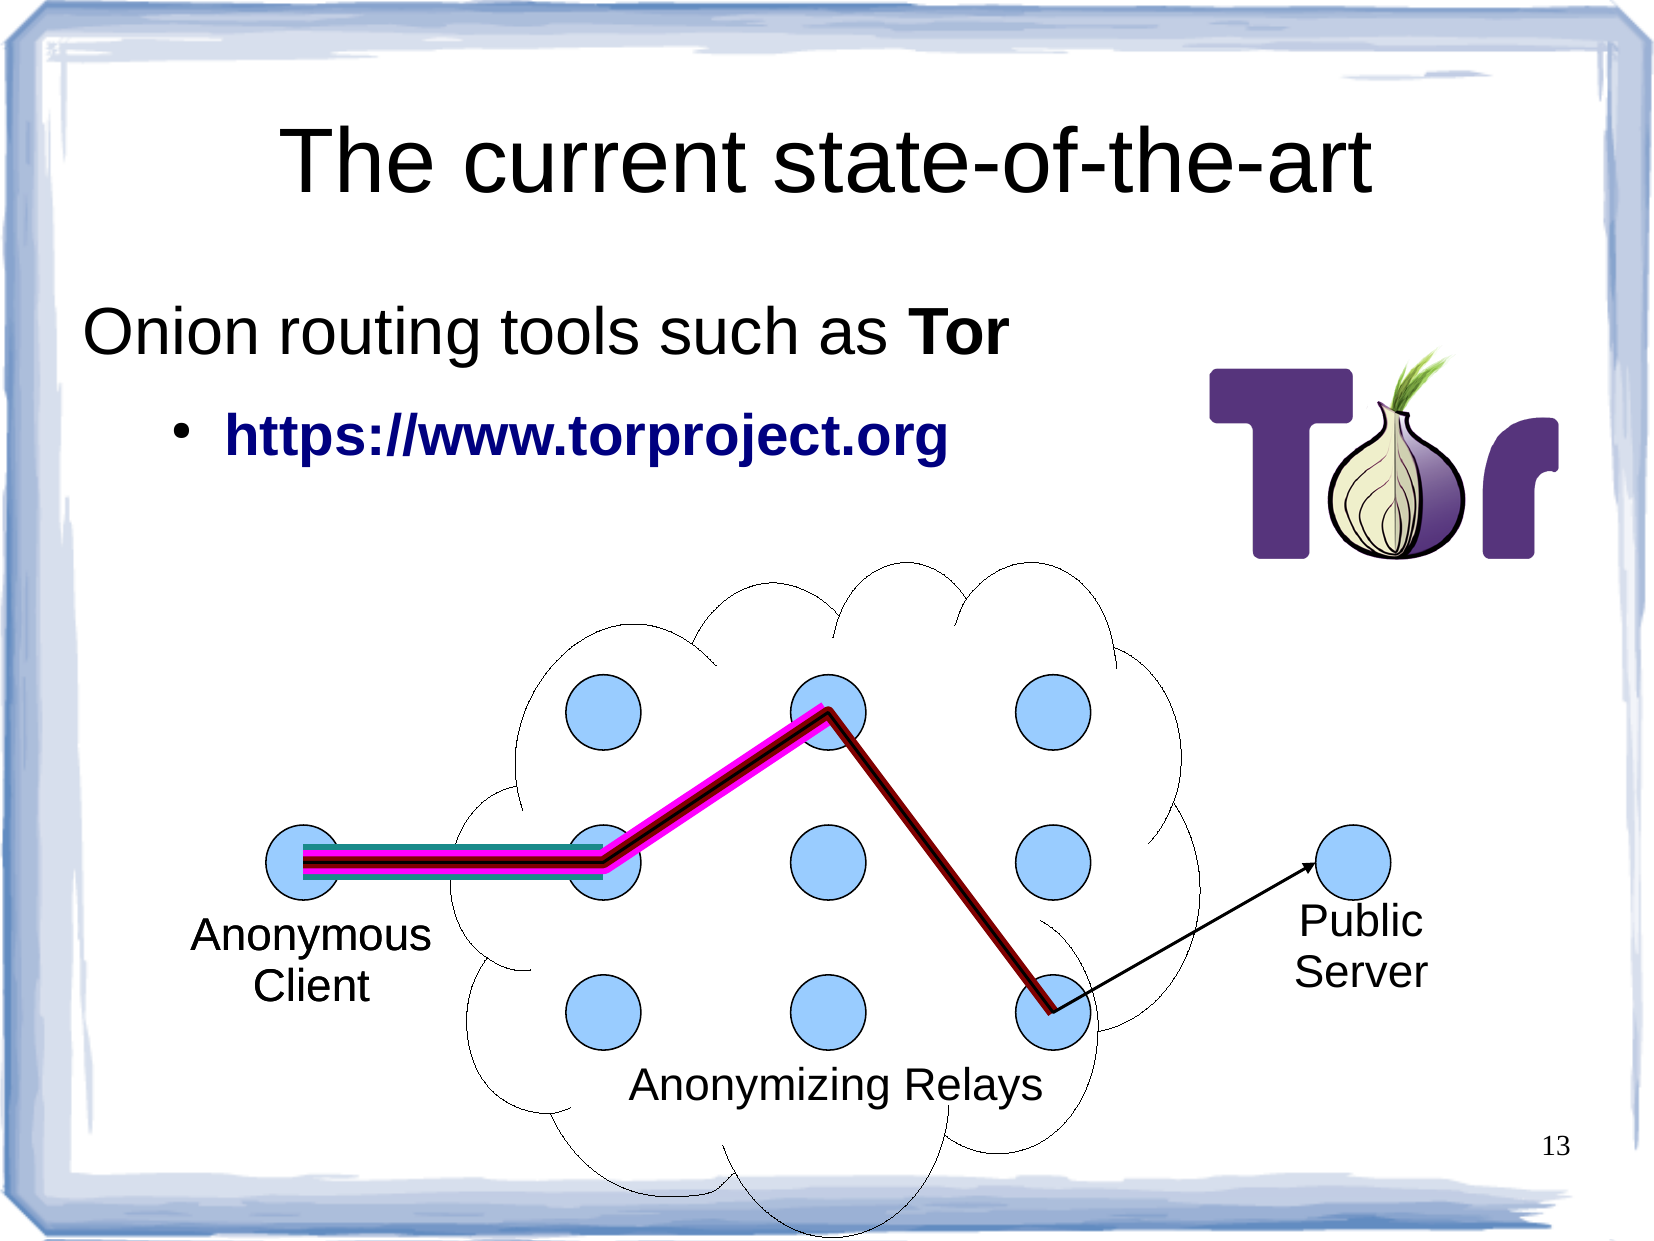

# The current state-of-the-art
Onion routing tools such as Tor
https://www.torproject.org
Public
Server
Anonymous
Client
Anonymous
Client
Anonymizing Relays
13